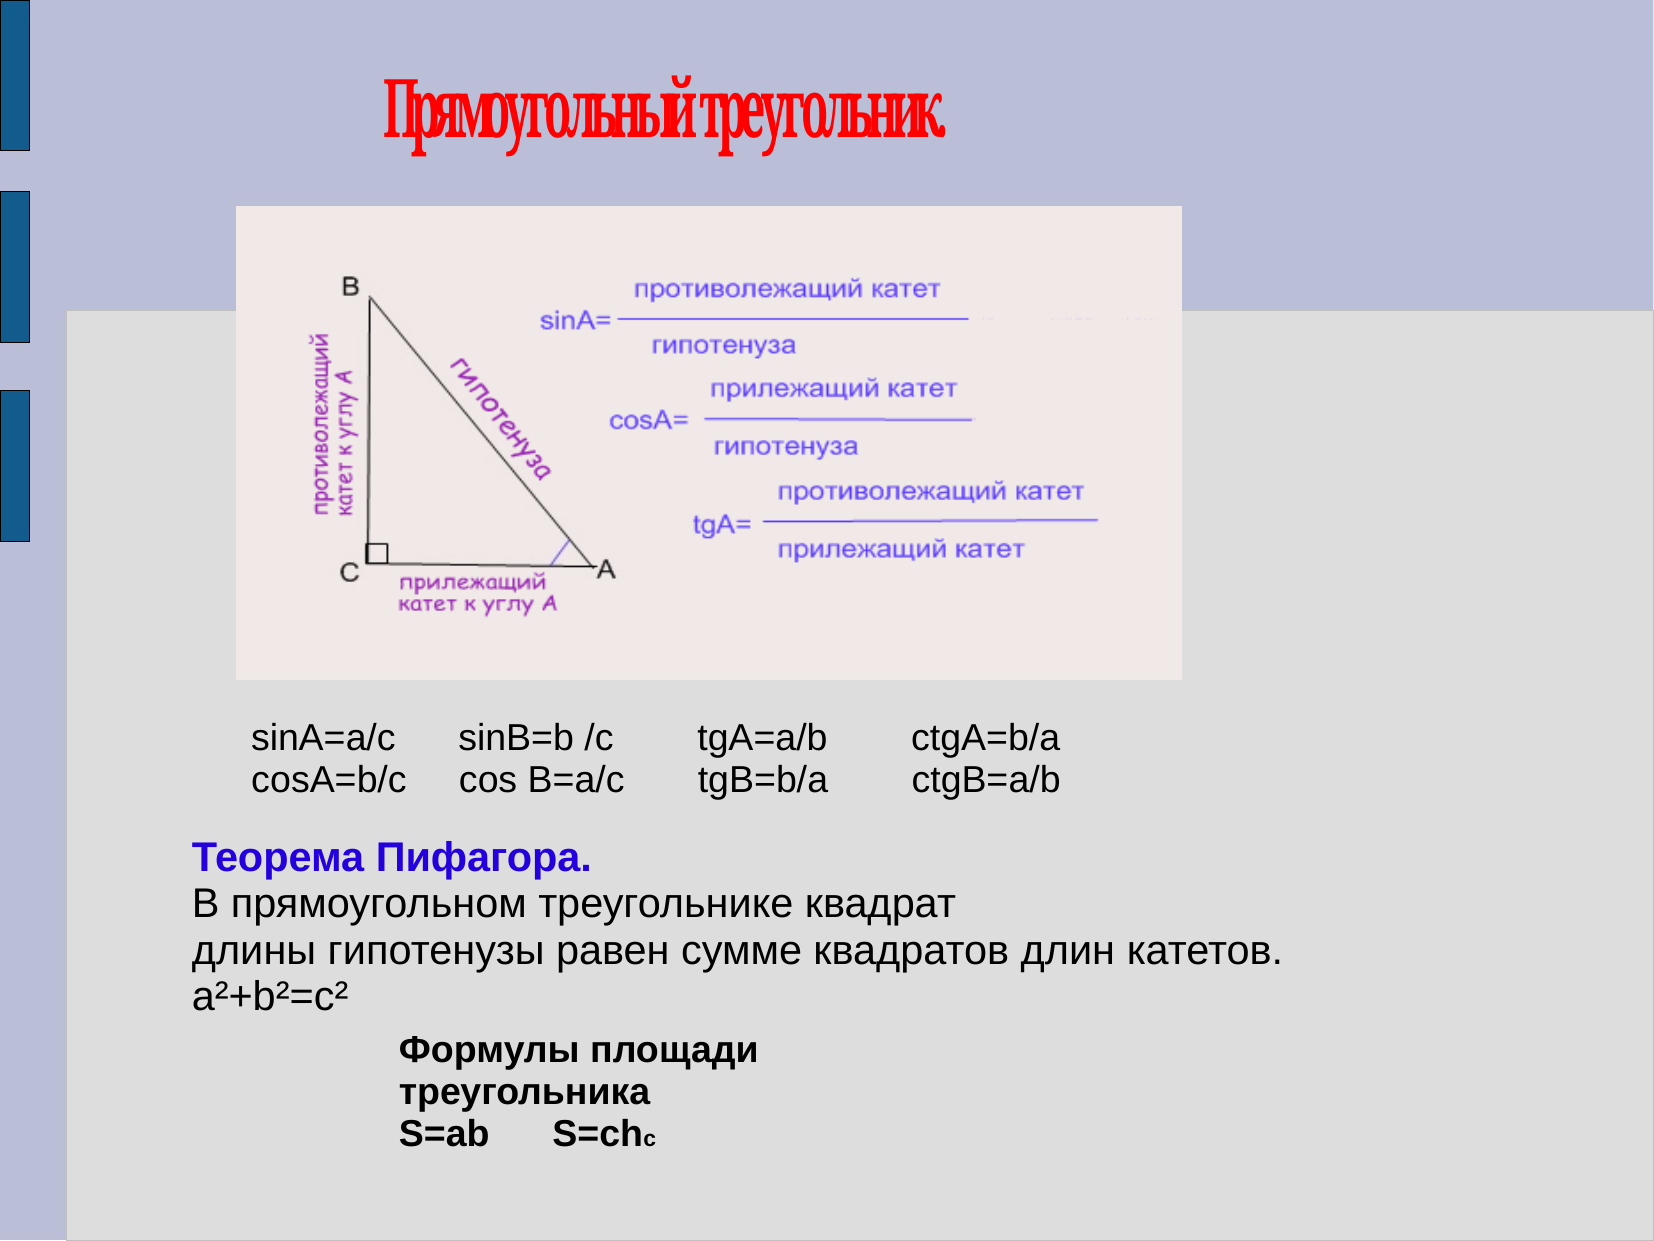

sinA=a/с sinB=b /с tgA=a/b ctgA=b/a
соsA=b/c cos B=a/с tgB=b/a ctgB=a/b
Теорема Пифагора.
В прямоугольном треугольнике квадрат
длины гипотенузы равен сумме квадратов длин катетов. a²+b²=c²
Формулы площади треугольника
S=ab S=chc